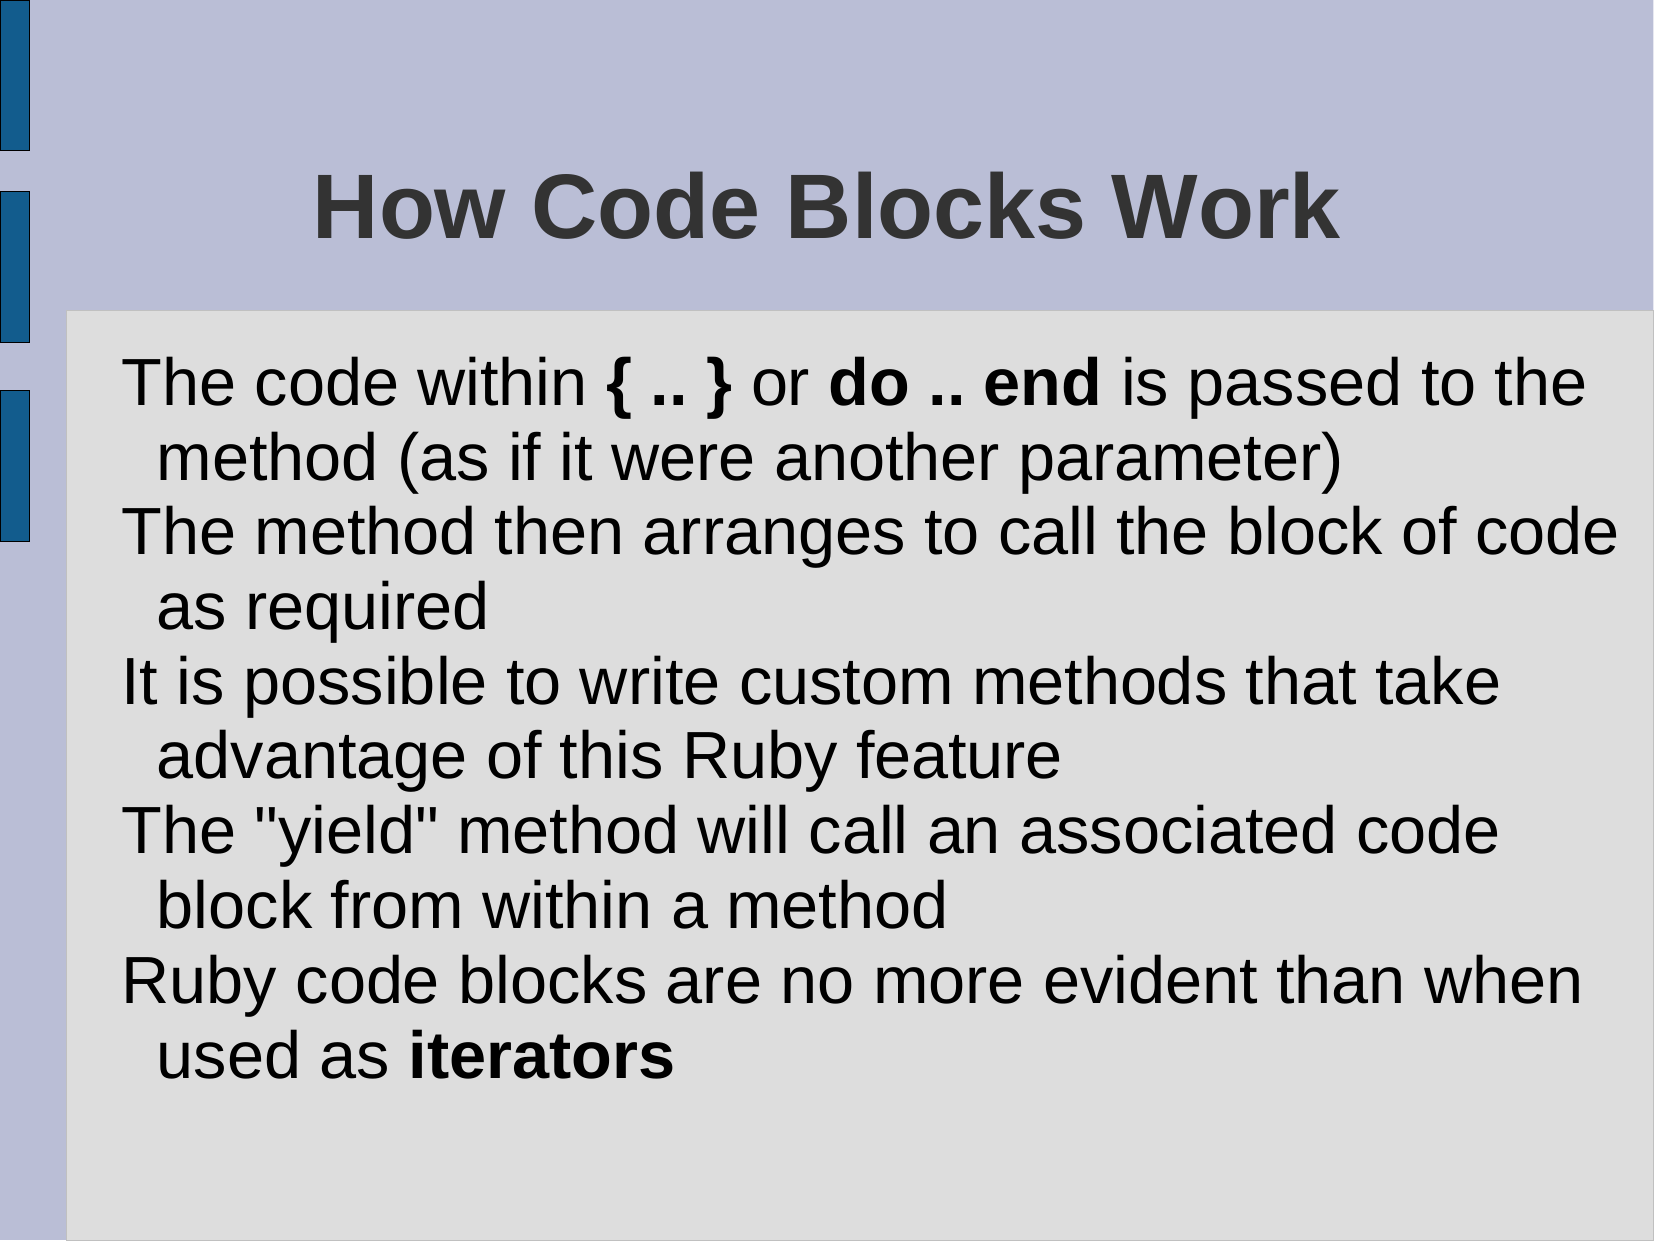

# How Code Blocks Work
The code within { .. } or do .. end is passed to the method (as if it were another parameter)
The method then arranges to call the block of code as required
It is possible to write custom methods that take advantage of this Ruby feature
The "yield" method will call an associated code block from within a method
Ruby code blocks are no more evident than when used as iterators